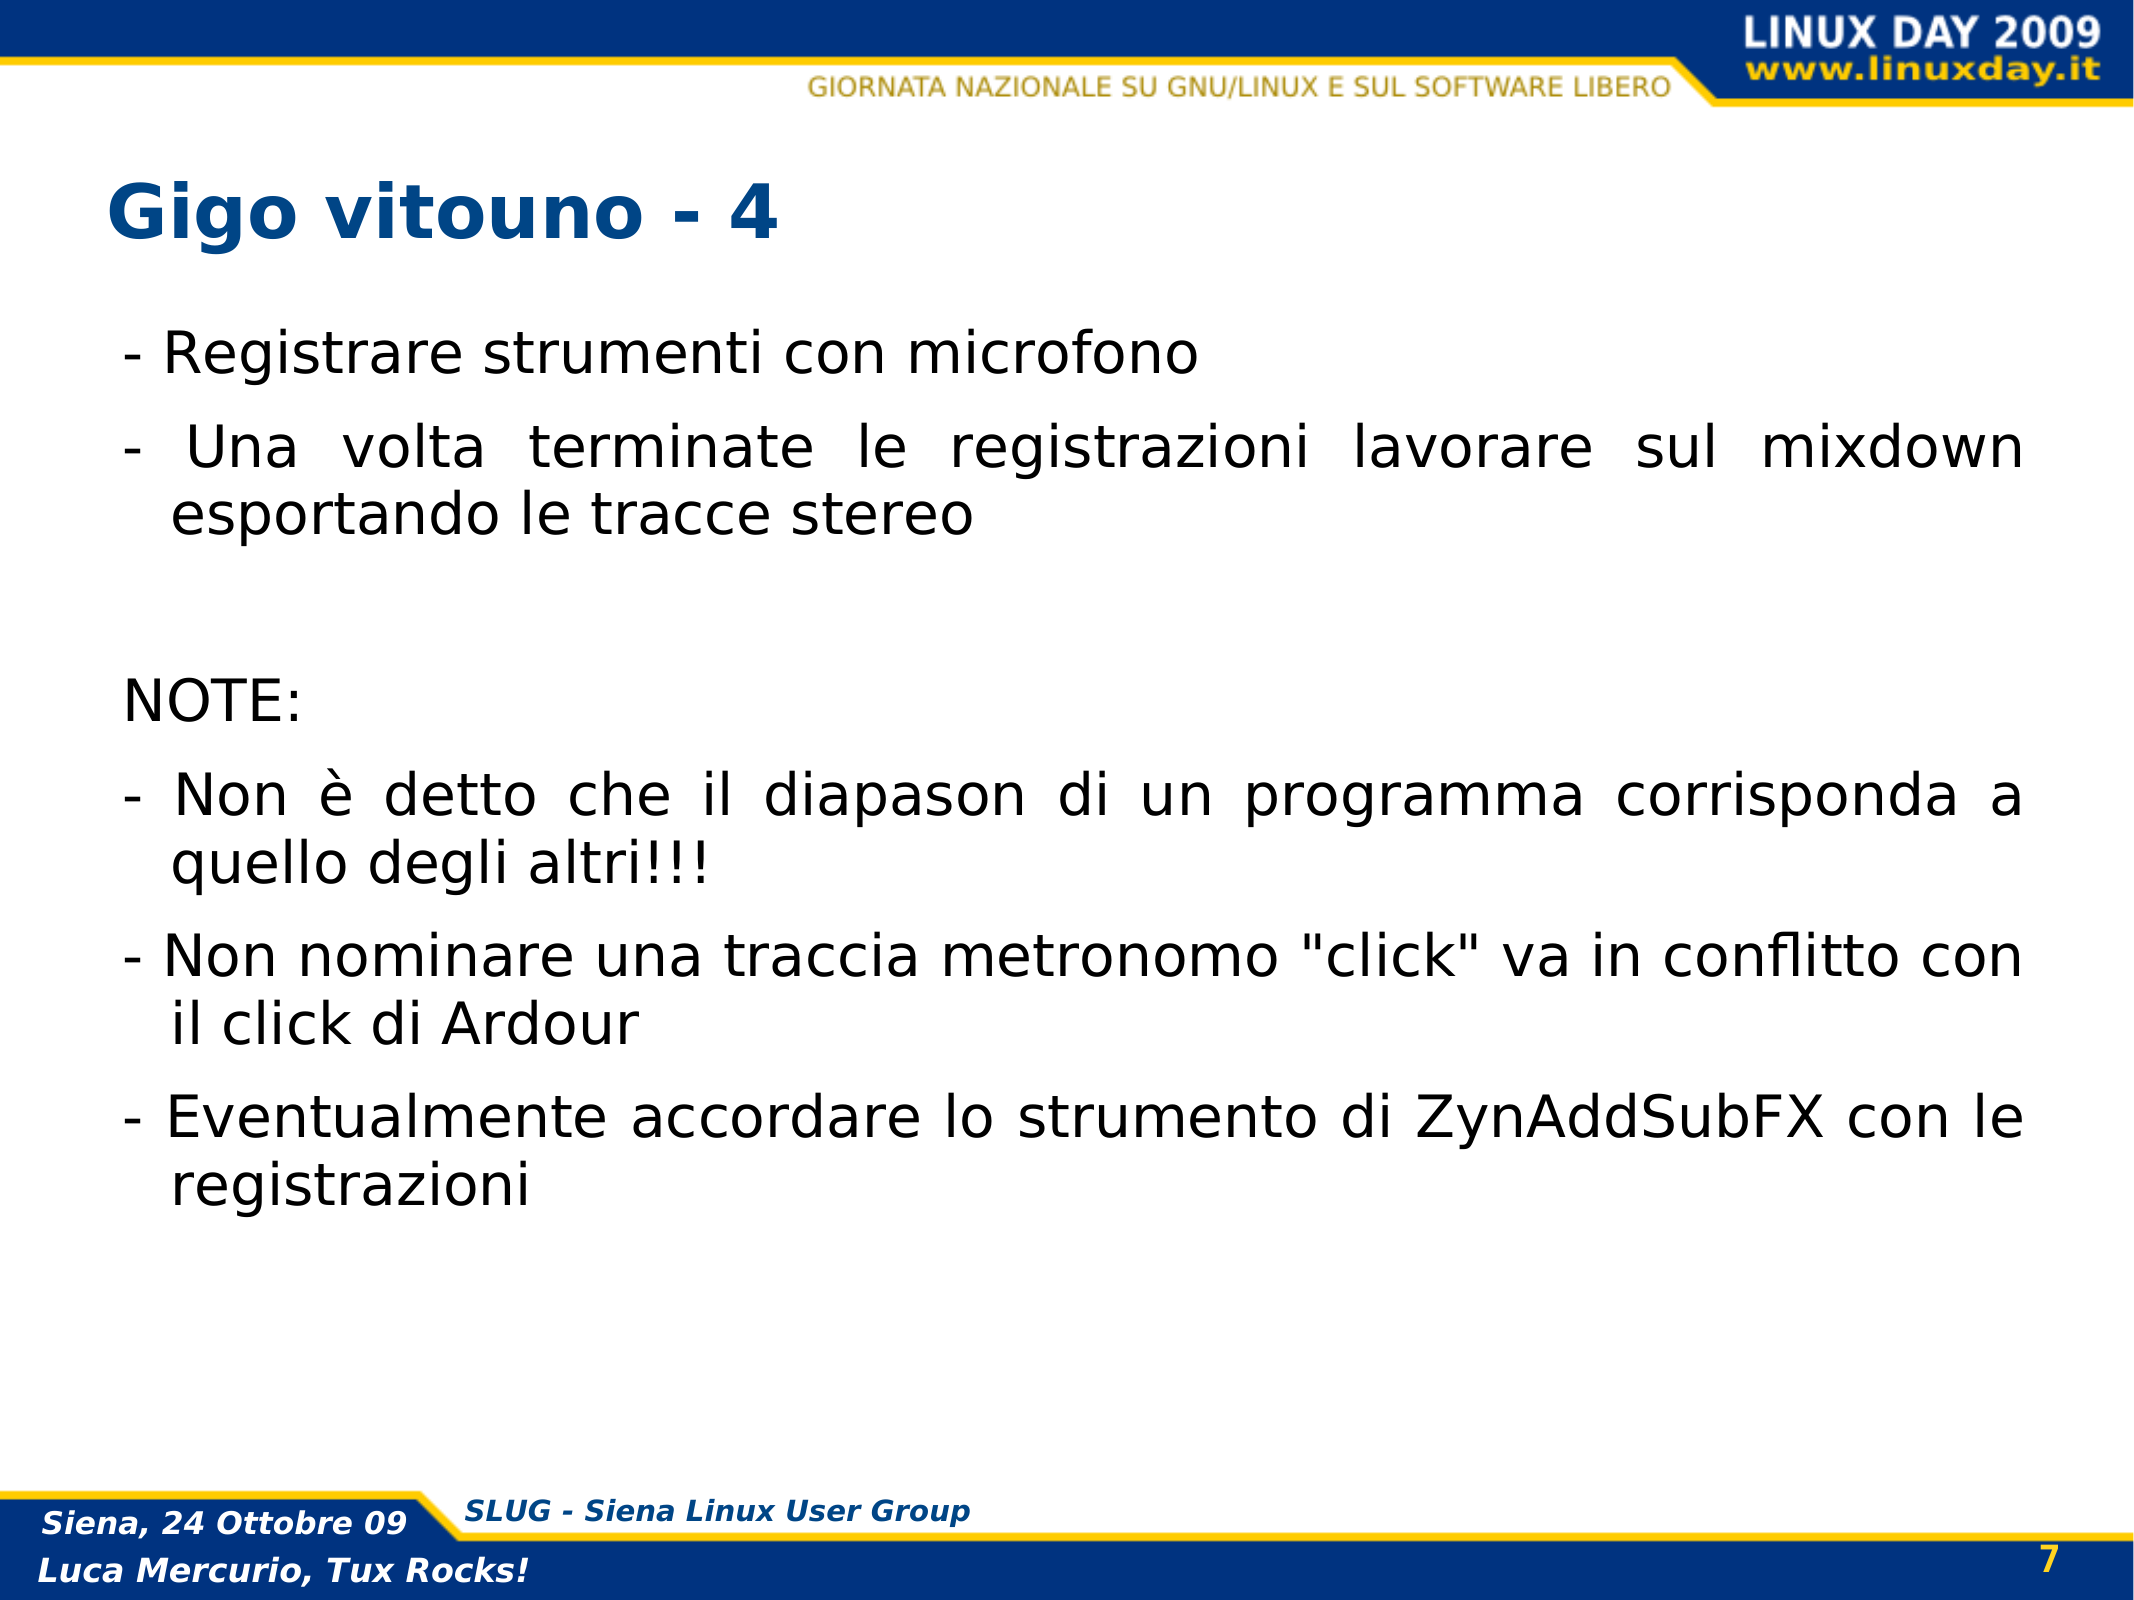

# Gigo vitouno - 4
- Registrare strumenti con microfono
- Una volta terminate le registrazioni lavorare sul mixdown esportando le tracce stereo
NOTE:
- Non è detto che il diapason di un programma corrisponda a quello degli altri!!!
- Non nominare una traccia metronomo "click" va in conflitto con il click di Ardour
- Eventualmente accordare lo strumento di ZynAddSubFX con le registrazioni